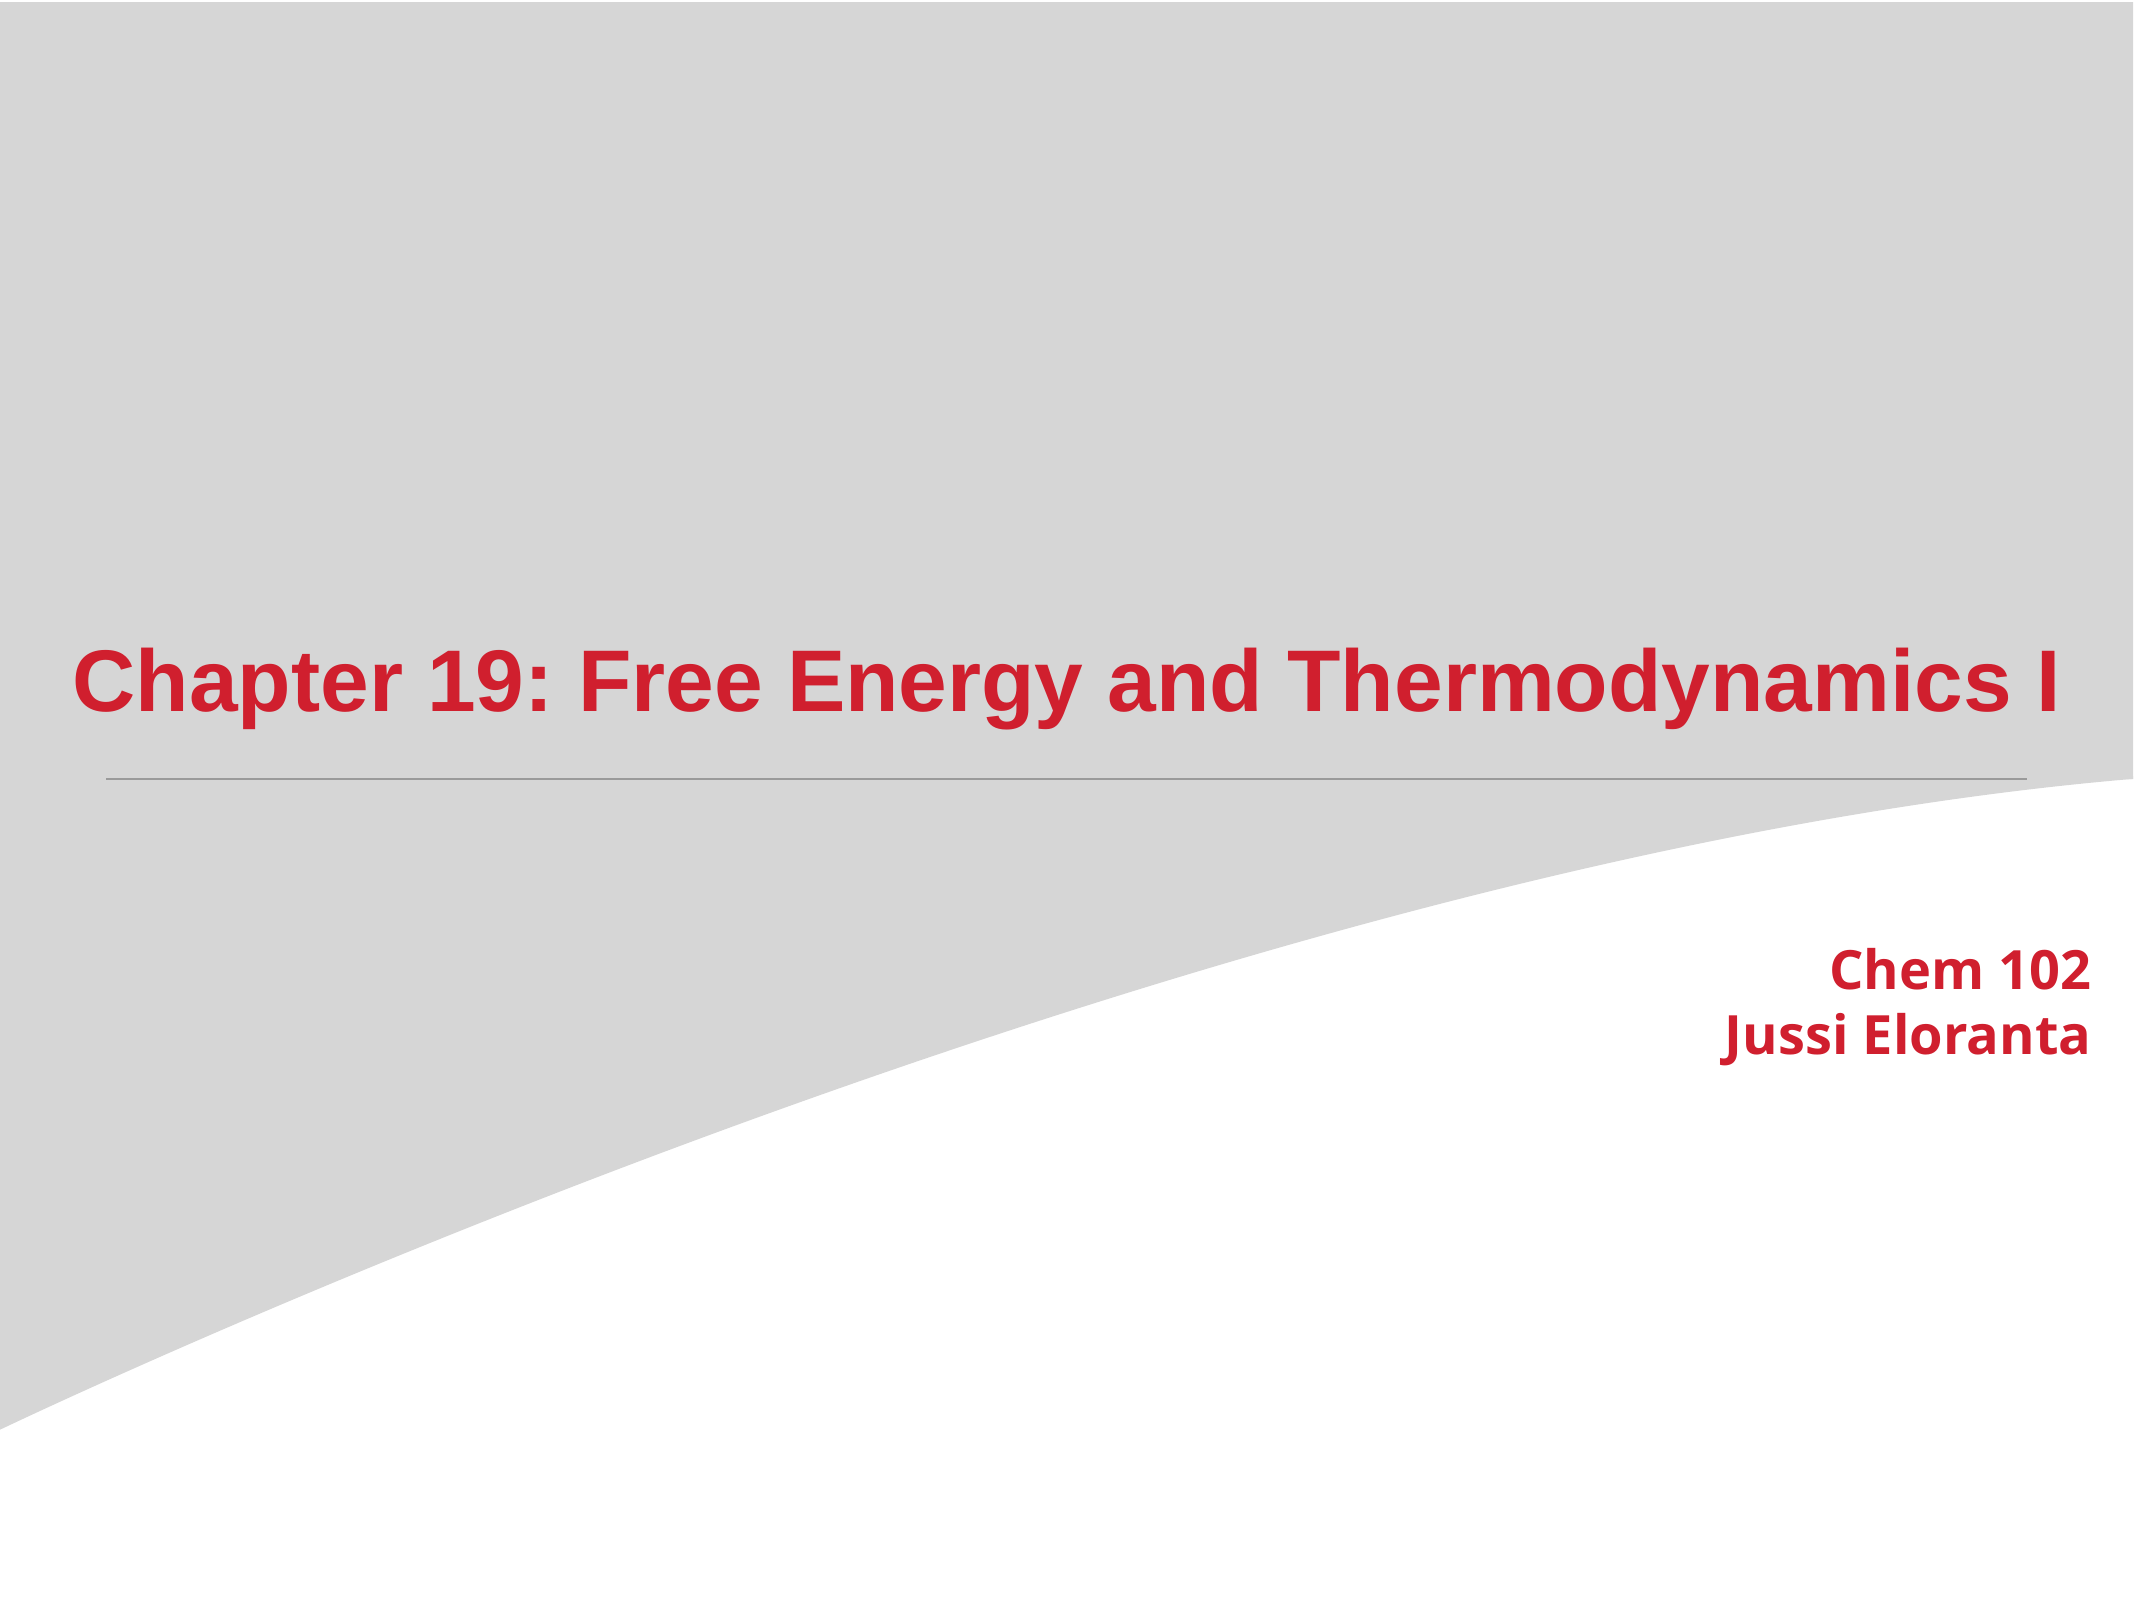

# Chapter 19: Free Energy and Thermodynamics I
Chem 102
Jussi Eloranta